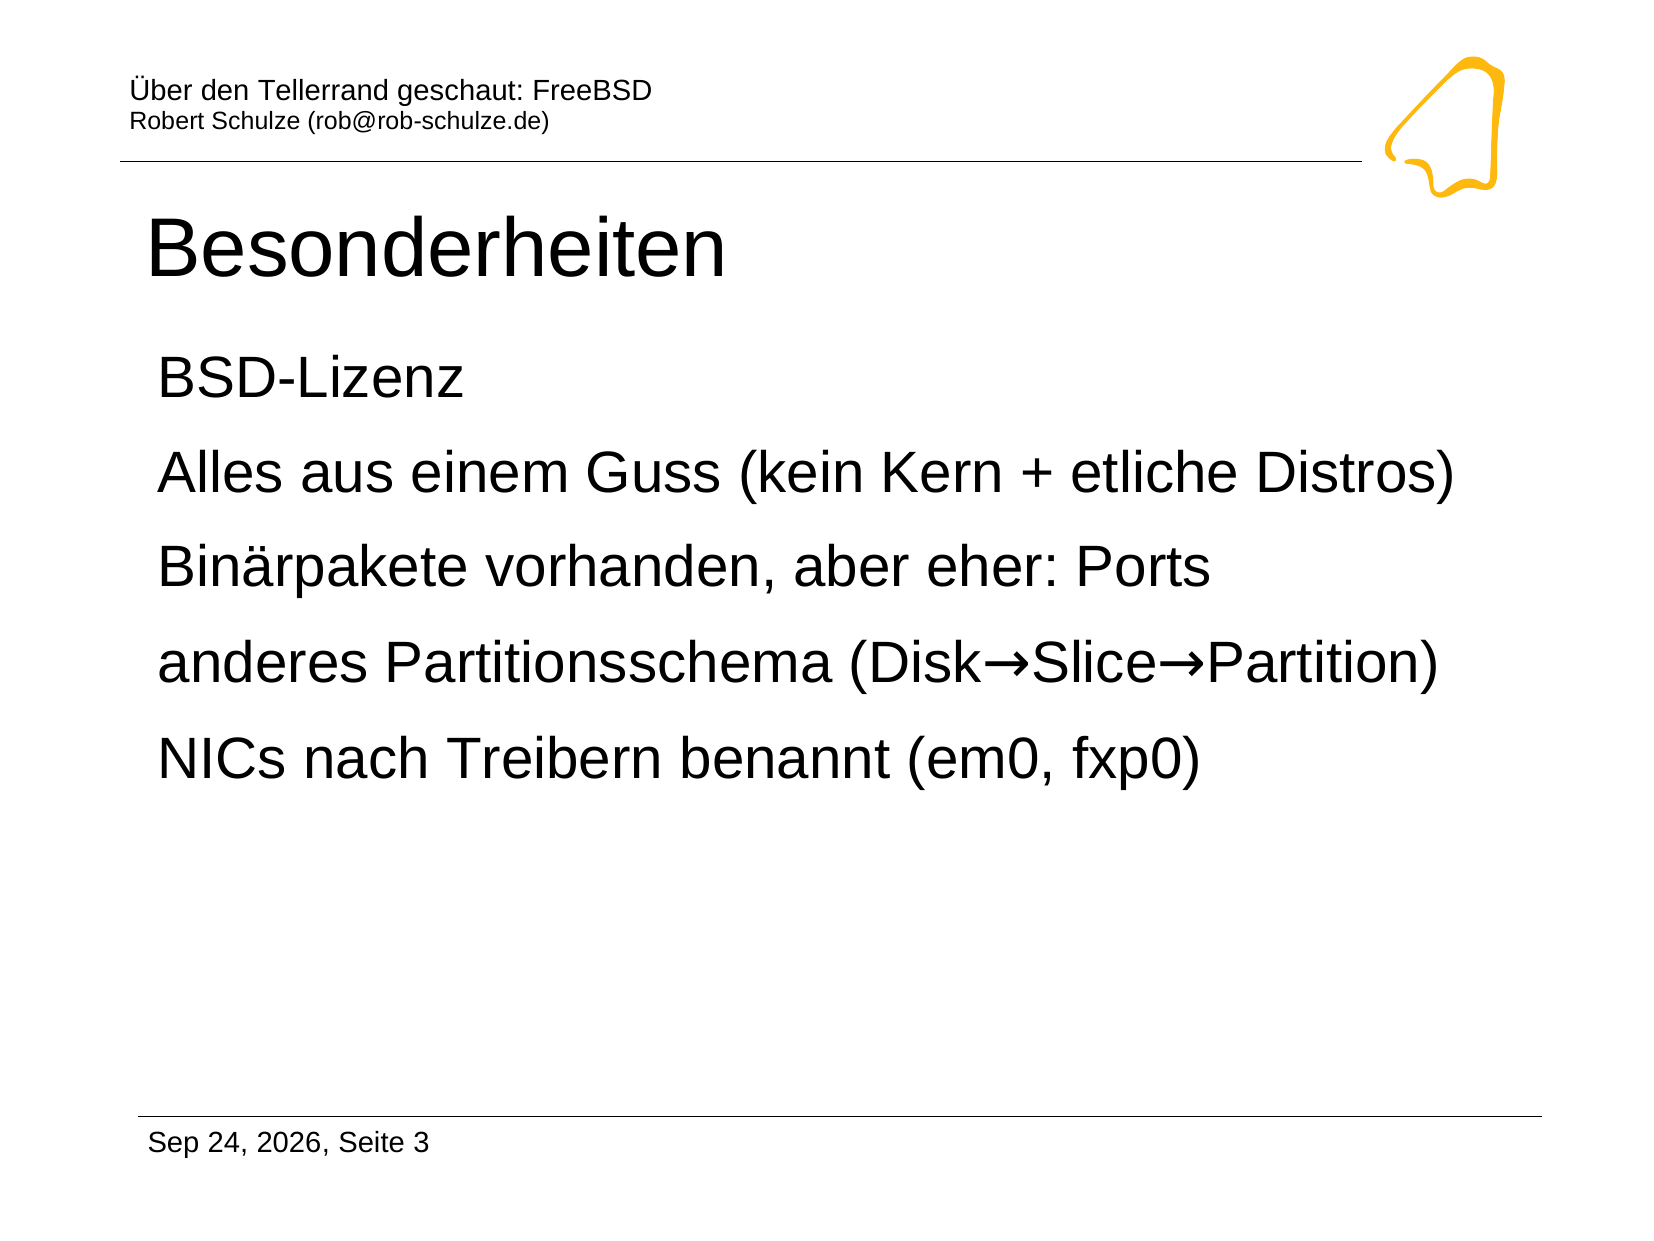

# Besonderheiten
BSD-Lizenz
Alles aus einem Guss (kein Kern + etliche Distros)
Binärpakete vorhanden, aber eher: Ports
anderes Partitionsschema (Disk→Slice→Partition)
NICs nach Treibern benannt (em0, fxp0)